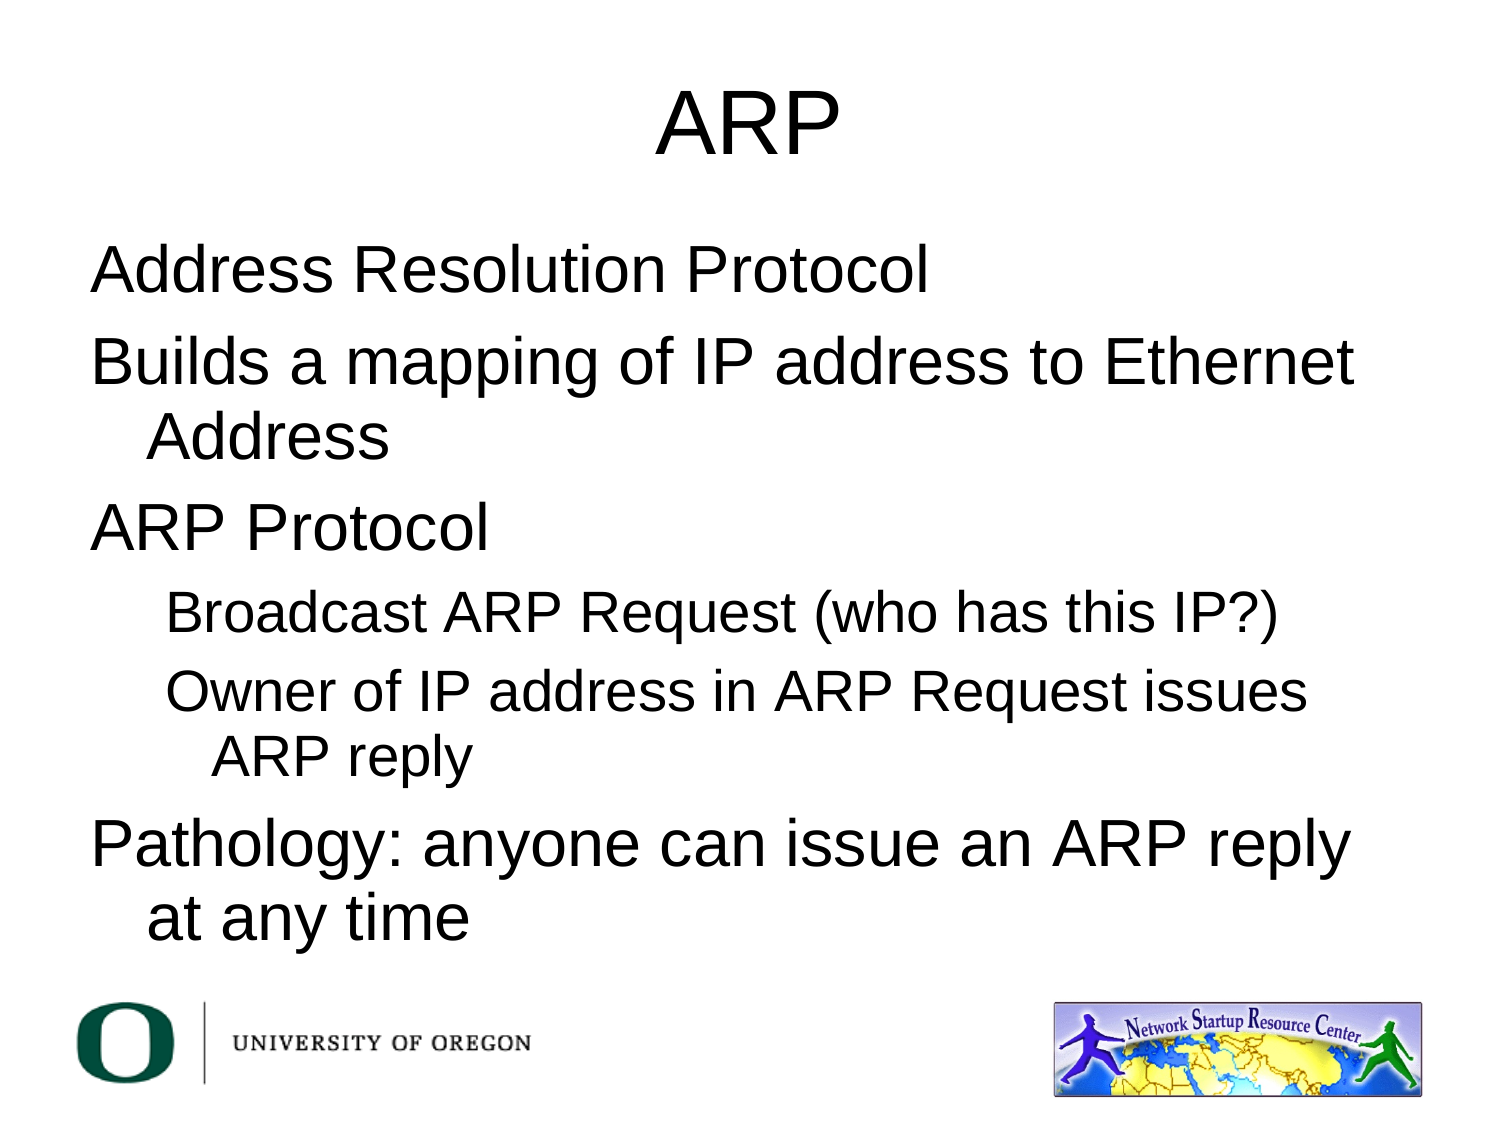

# ARP
Address Resolution Protocol
Builds a mapping of IP address to Ethernet Address
ARP Protocol
Broadcast ARP Request (who has this IP?)
Owner of IP address in ARP Request issues ARP reply
Pathology: anyone can issue an ARP reply at any time